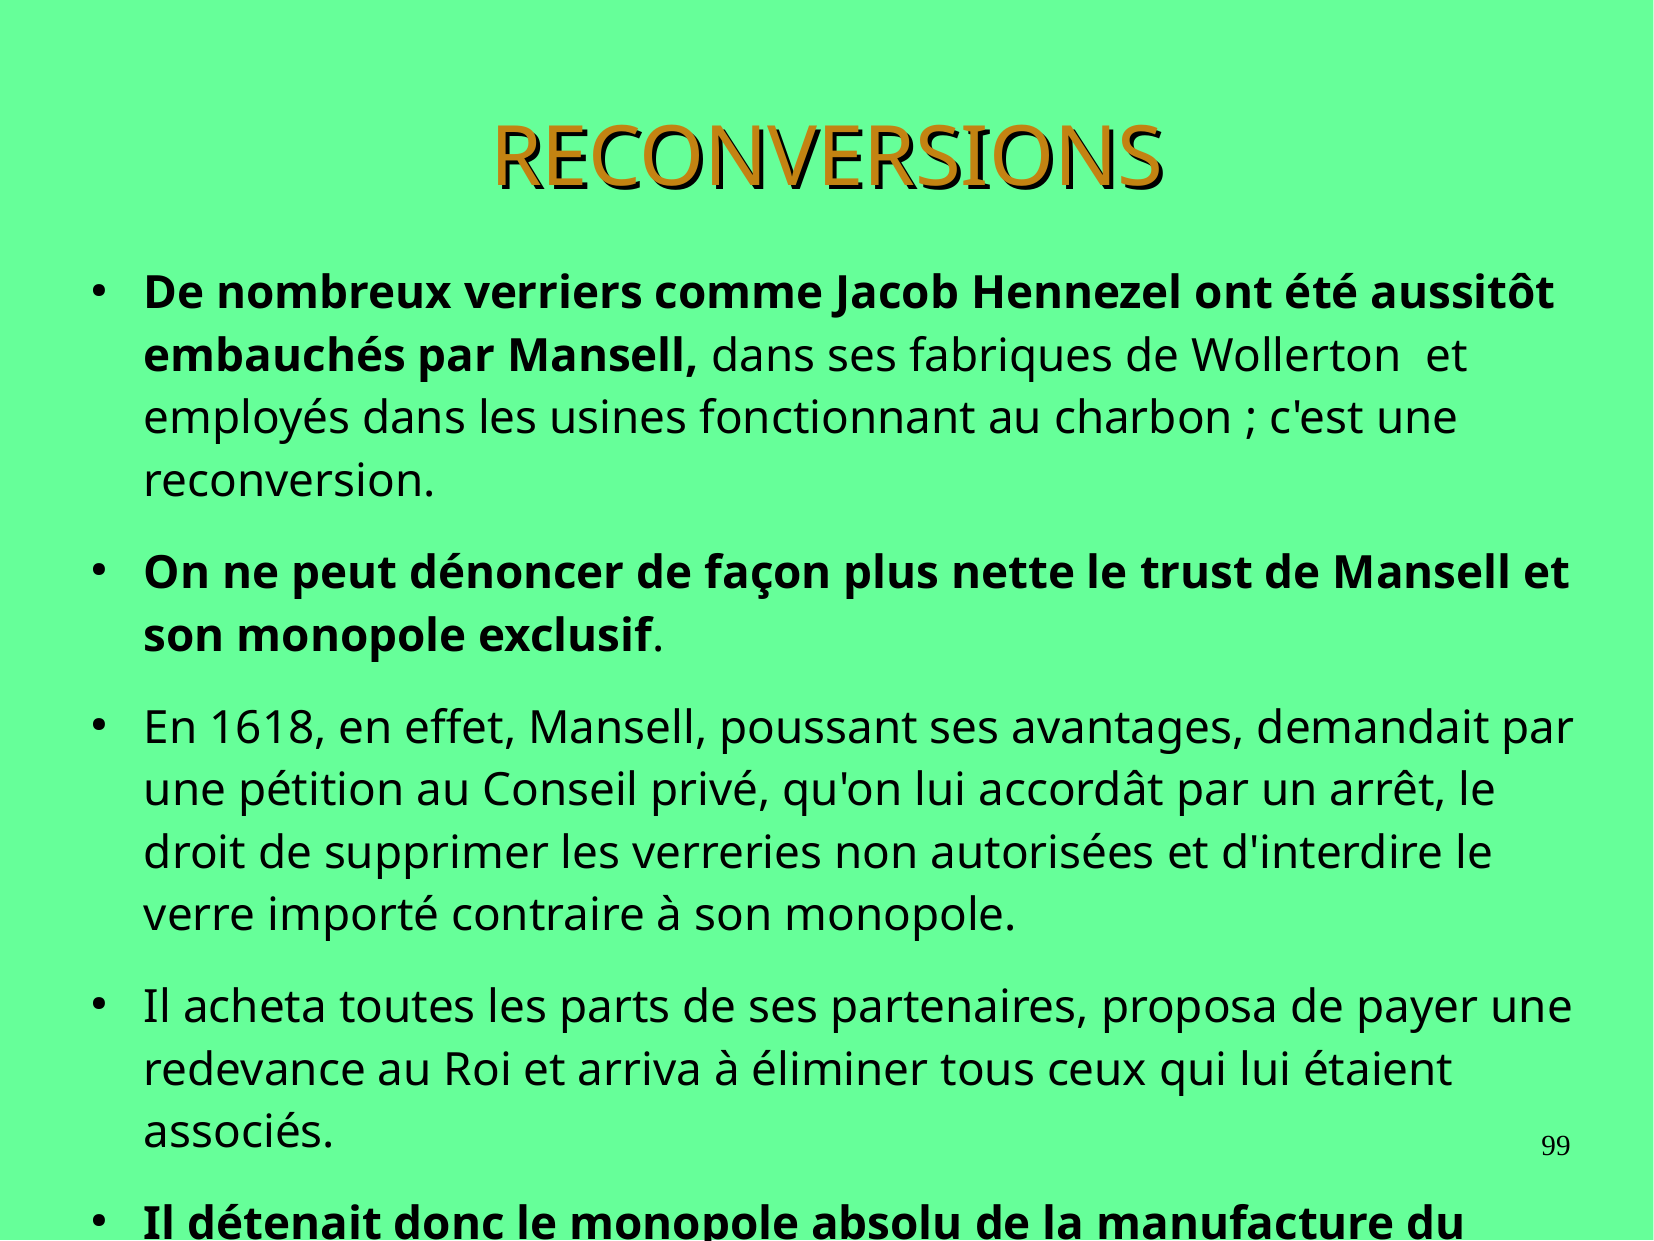

# RECONVERSIONS
De nombreux verriers comme Jacob Hennezel ont été aussitôt embauchés par Mansell, dans ses fabriques de Wollerton et employés dans les usines fonctionnant au charbon ; c'est une reconversion.
On ne peut dénoncer de façon plus nette le trust de Mansell et son monopole exclusif.
En 1618, en effet, Mansell, poussant ses avantages, demandait par une pétition au Conseil privé, qu'on lui accordât par un arrêt, le droit de supprimer les verreries non autorisées et d'interdire le verre importé contraire à son monopole.
Il acheta toutes les parts de ses partenaires, proposa de payer une redevance au Roi et arriva à éliminer tous ceux qui lui étaient associés.
Il détenait donc le monopole absolu de la manufacture du verre.
99